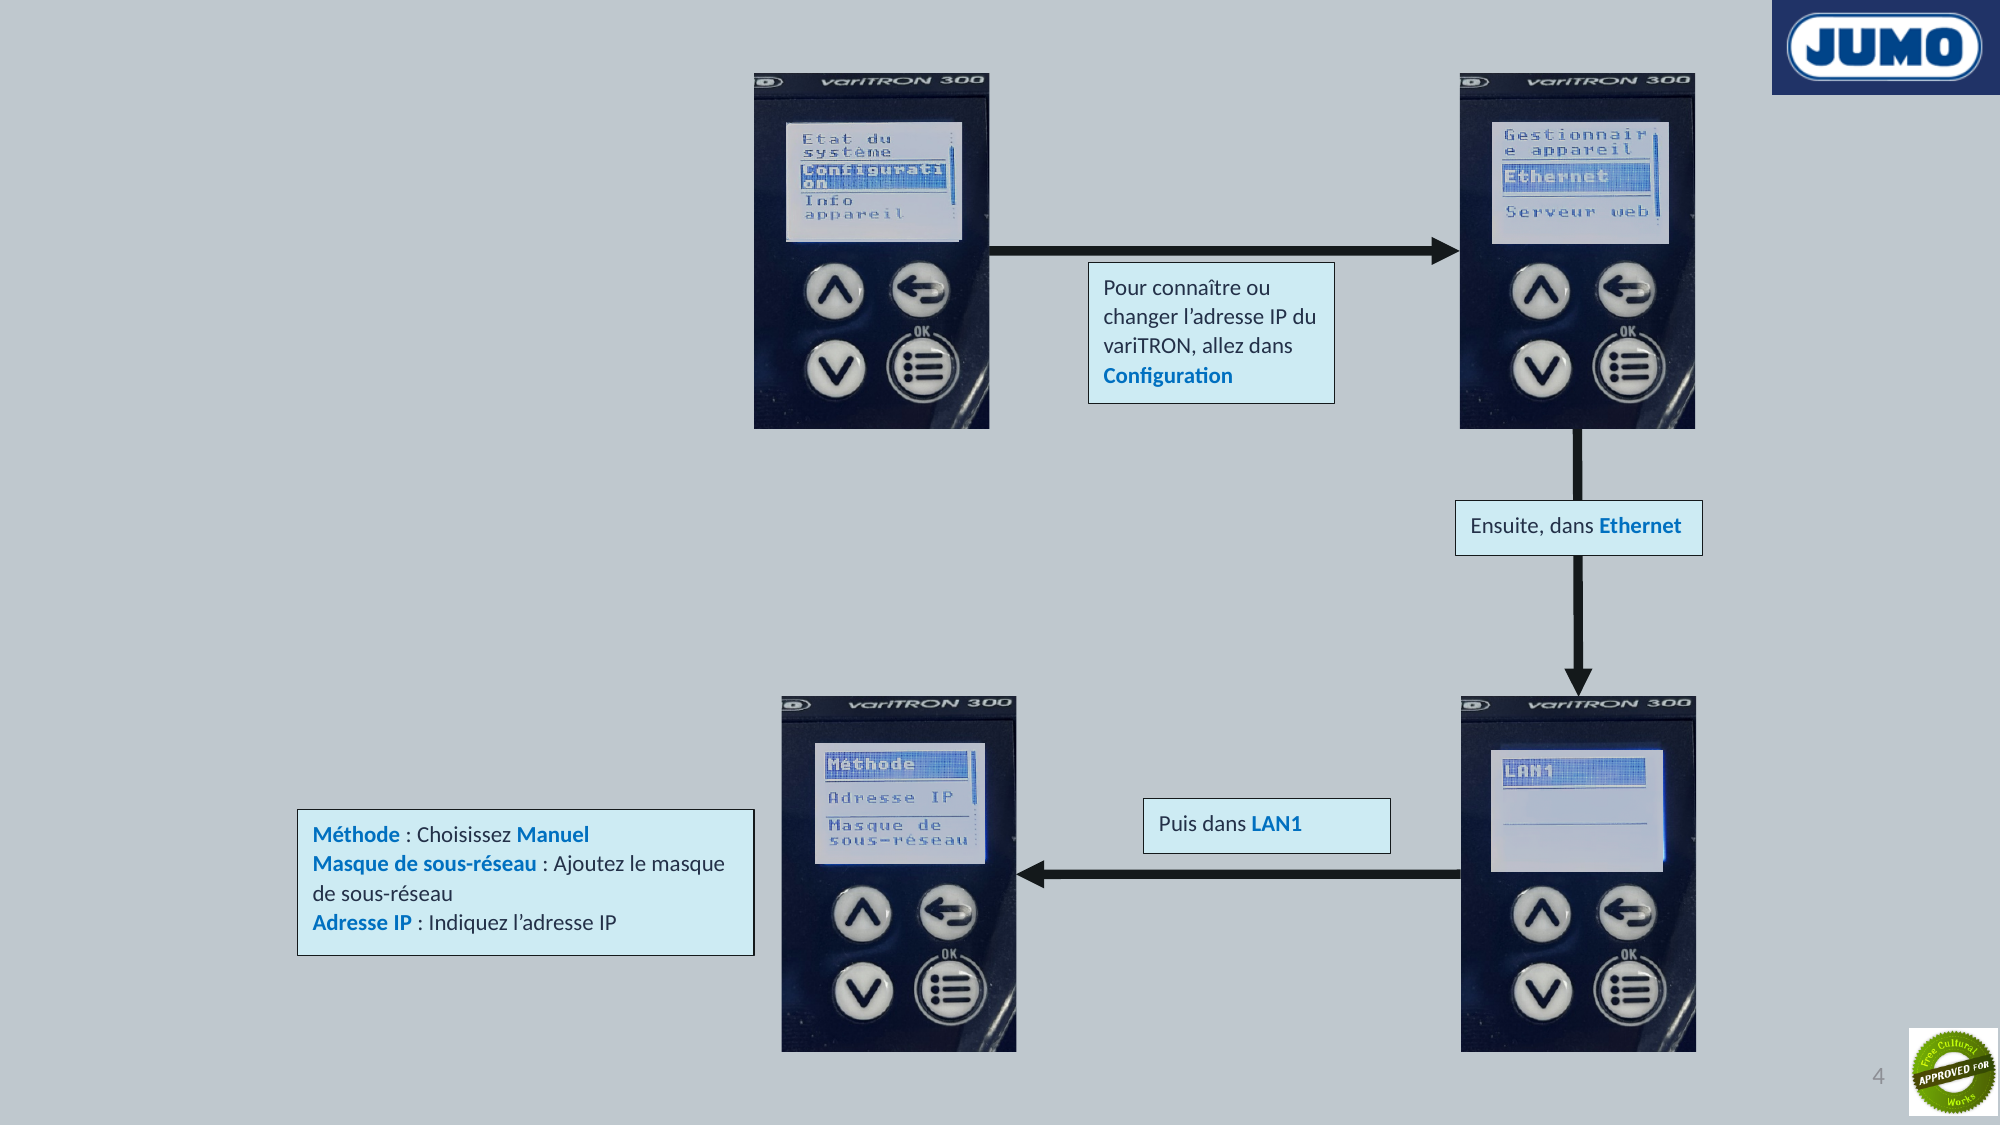

Pour connaître ou changer l’adresse IP du variTRON, allez dans Configuration
Ensuite, dans Ethernet
Méthode : Choisissez Manuel
Masque de sous-réseau : Ajoutez le masque de sous-réseau
Adresse IP : Indiquez l’adresse IP
Puis dans LAN1
4